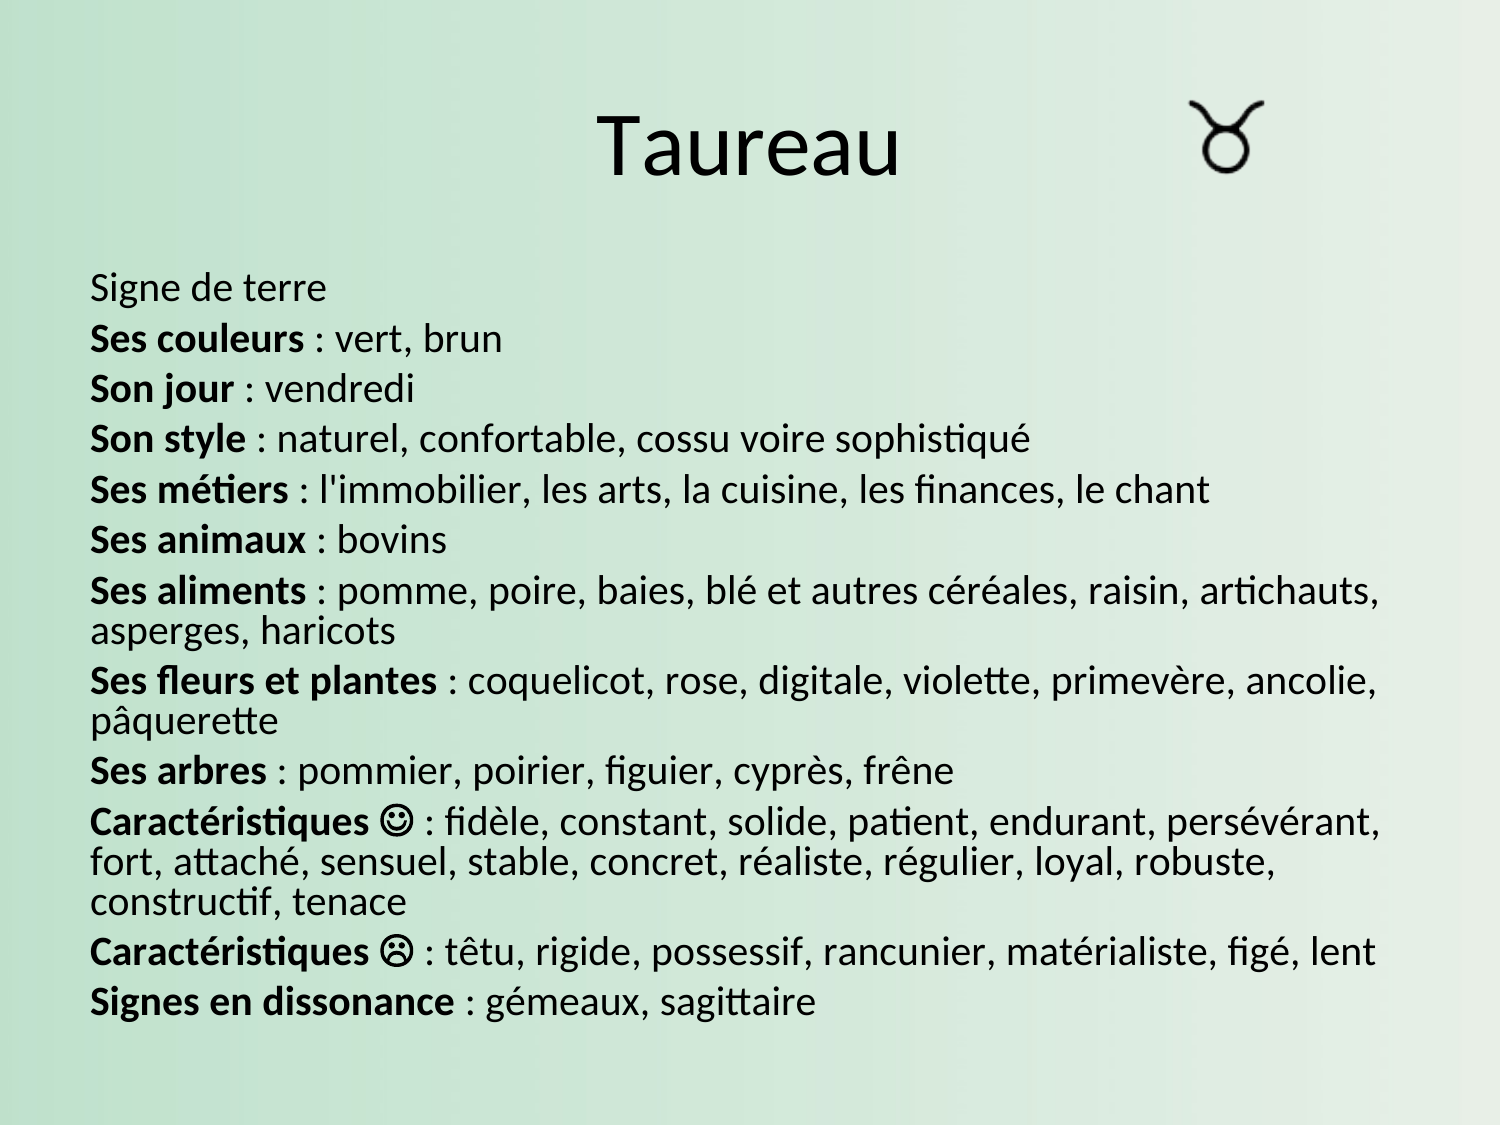

# Taureau
Signe de terre
Ses couleurs : vert, brun
Son jour : vendredi
Son style : naturel, confortable, cossu voire sophistiqué
Ses métiers : l'immobilier, les arts, la cuisine, les finances, le chant
Ses animaux : bovins
Ses aliments : pomme, poire, baies, blé et autres céréales, raisin, artichauts, asperges, haricots
Ses fleurs et plantes : coquelicot, rose, digitale, violette, primevère, ancolie, pâquerette
Ses arbres : pommier, poirier, figuier, cyprès, frêne
Caractéristiques  : fidèle, constant, solide, patient, endurant, persévérant, fort, attaché, sensuel, stable, concret, réaliste, régulier, loyal, robuste, constructif, tenace
Caractéristiques  : têtu, rigide, possessif, rancunier, matérialiste, figé, lent
Signes en dissonance : gémeaux, sagittaire